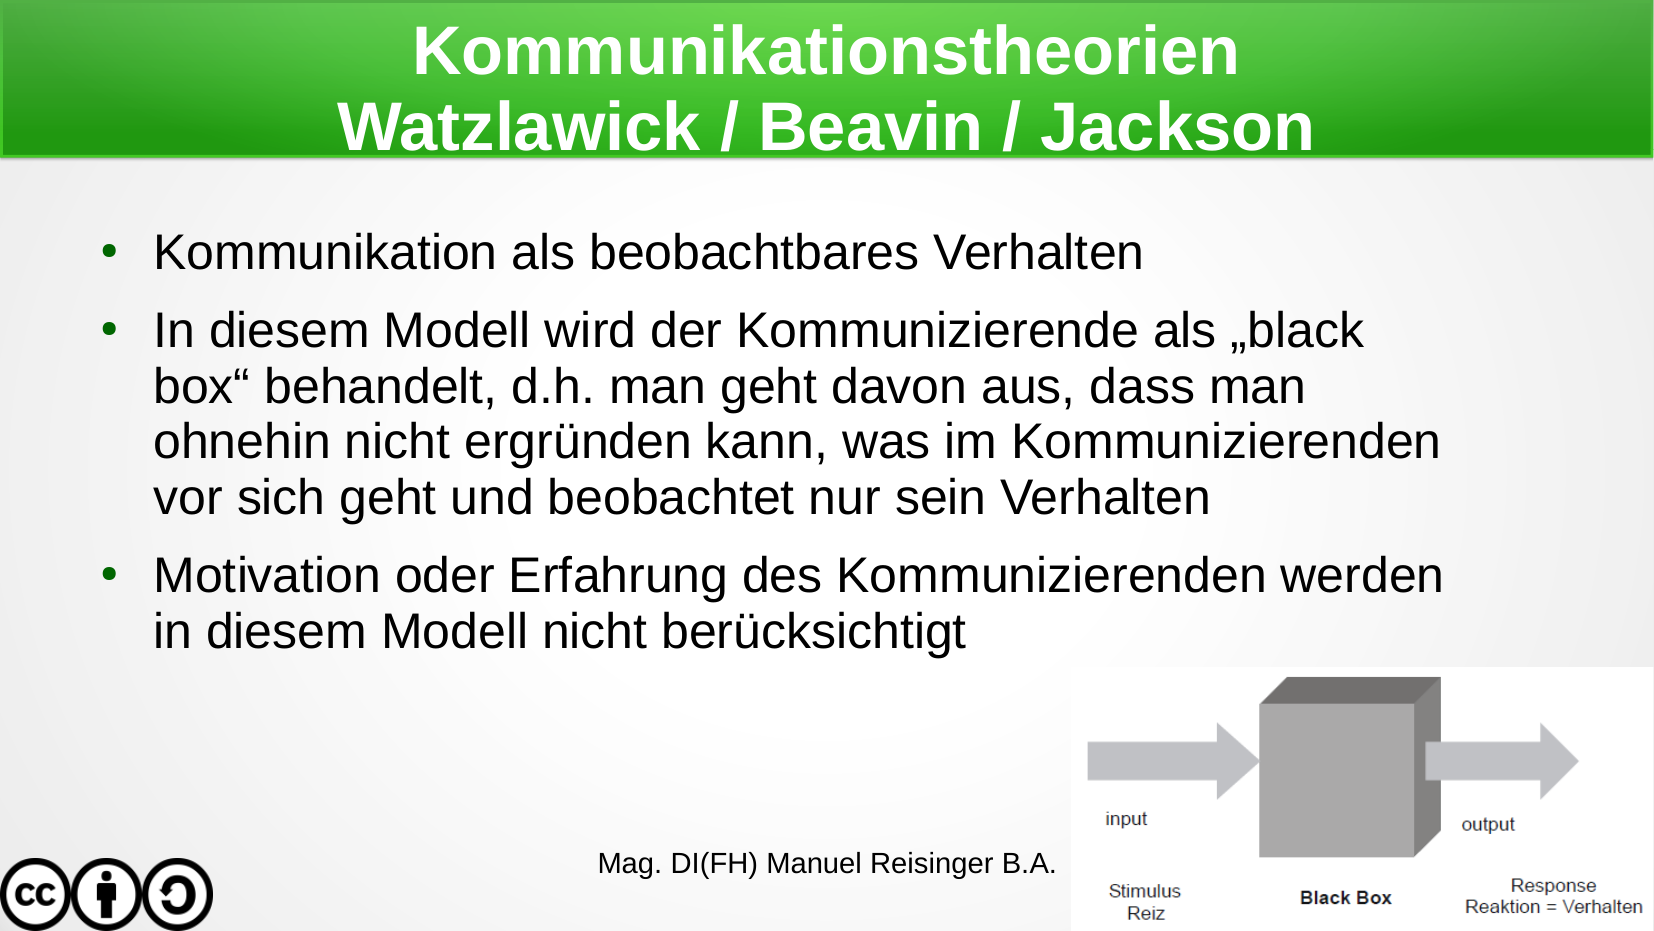

# Kommunikationstheorien Watzlawick / Beavin / Jackson
Kommunikation als beobachtbares Verhalten
In diesem Modell wird der Kommunizierende als „black box“ behandelt, d.h. man geht davon aus, dass man ohnehin nicht ergründen kann, was im Kommunizierenden vor sich geht und beobachtet nur sein Verhalten
Motivation oder Erfahrung des Kommunizierenden werden in diesem Modell nicht berücksichtigt